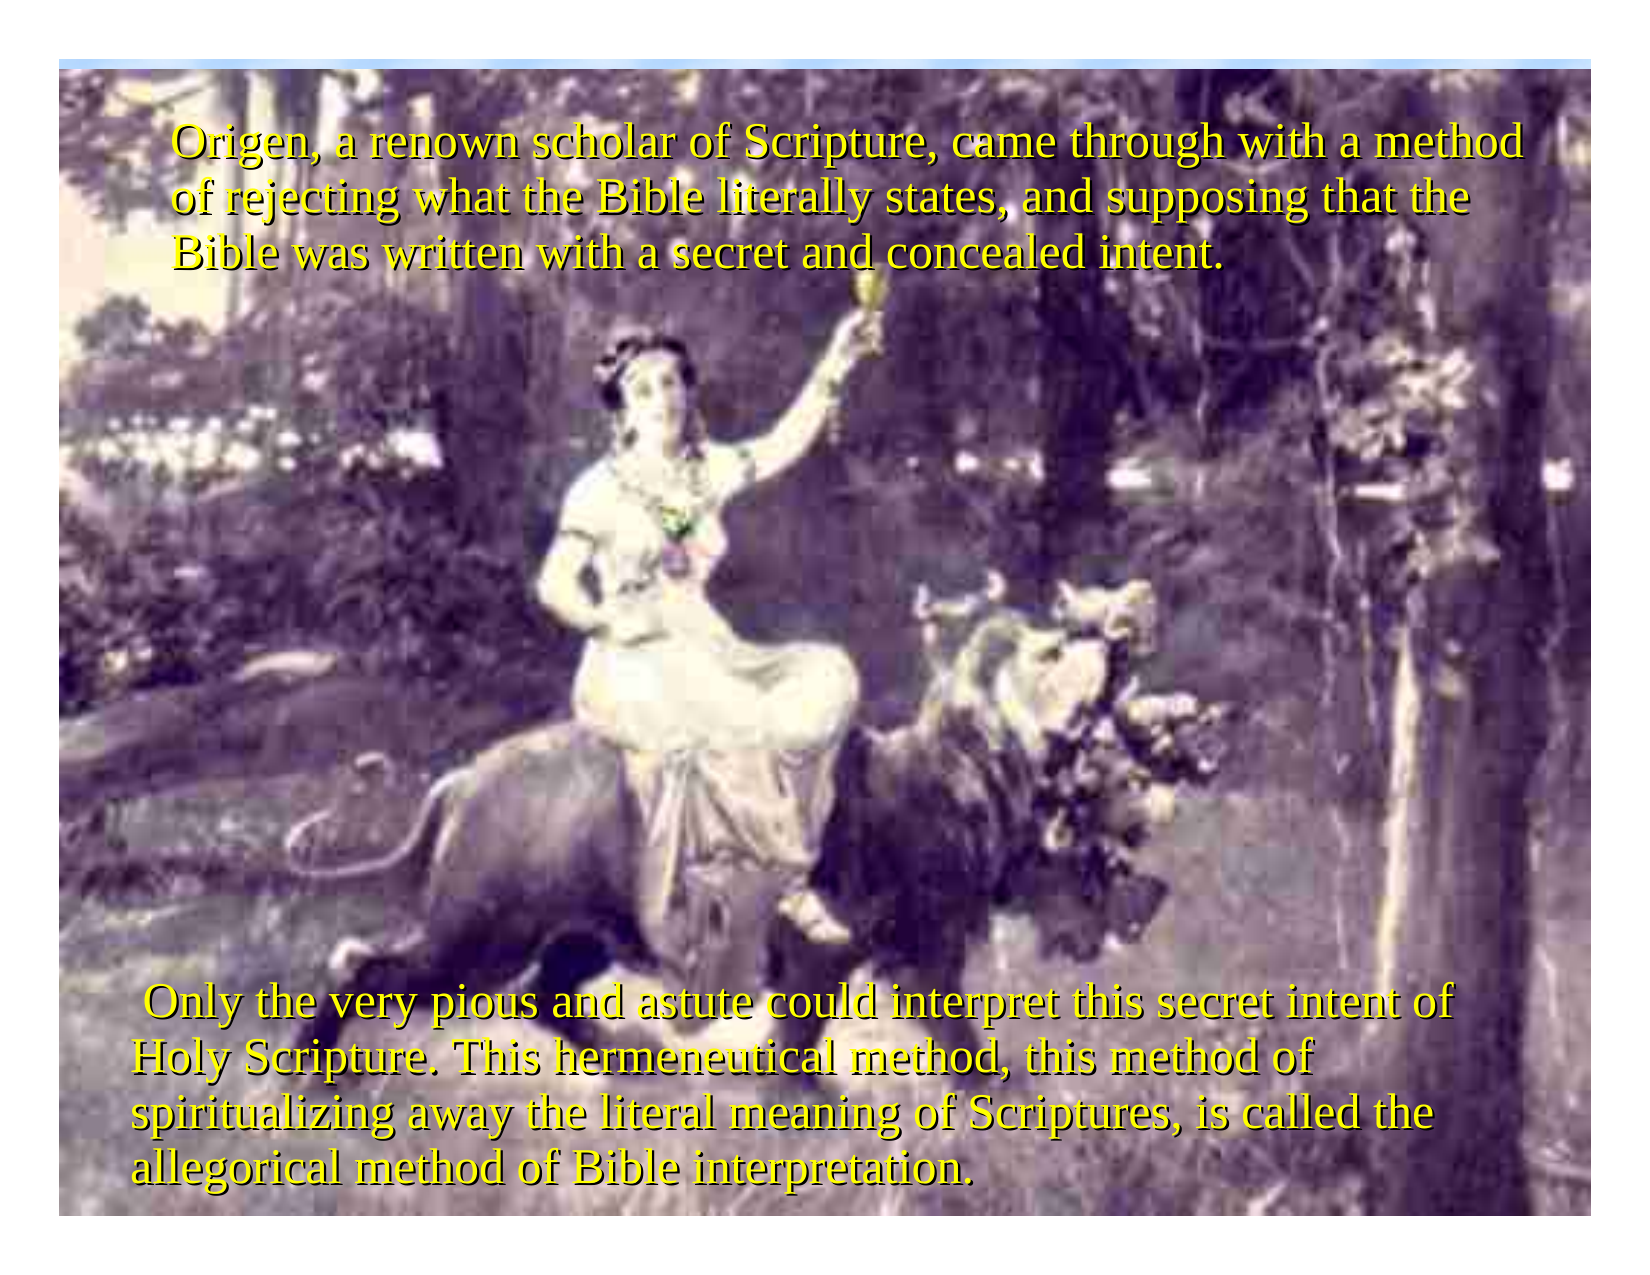

Origen, a renown scholar of Scripture, came through with a method of rejecting what the Bible literally states, and supposing that the Bible was written with a secret and concealed intent.
 Only the very pious and astute could interpret this secret intent of Holy Scripture. This hermeneutical method, this method of spiritualizing away the literal meaning of Scriptures, is called the allegorical method of Bible interpretation.